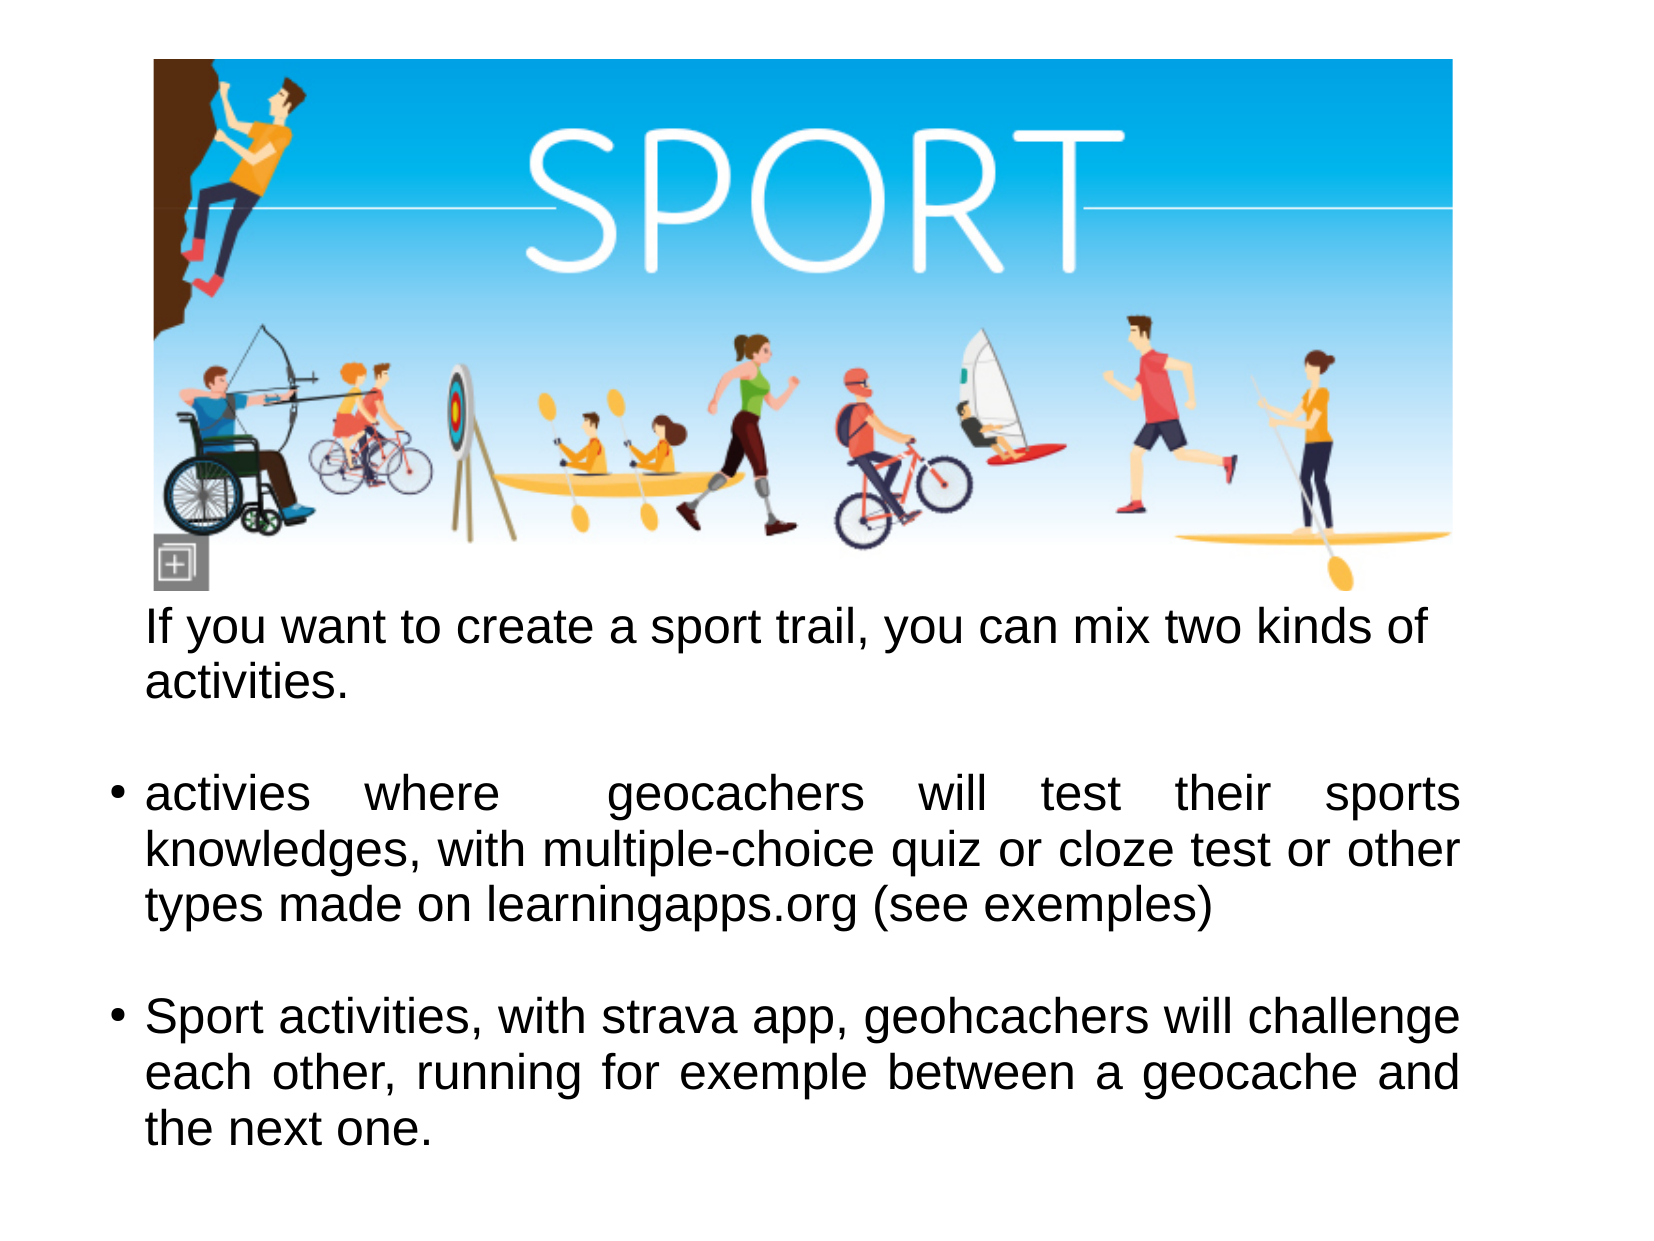

If you want to create a sport trail, you can mix two kinds of activities.
activies where geocachers will test their sports knowledges, with multiple-choice quiz or cloze test or other types made on learningapps.org (see exemples)
Sport activities, with strava app, geohcachers will challenge each other, running for exemple between a geocache and the next one.